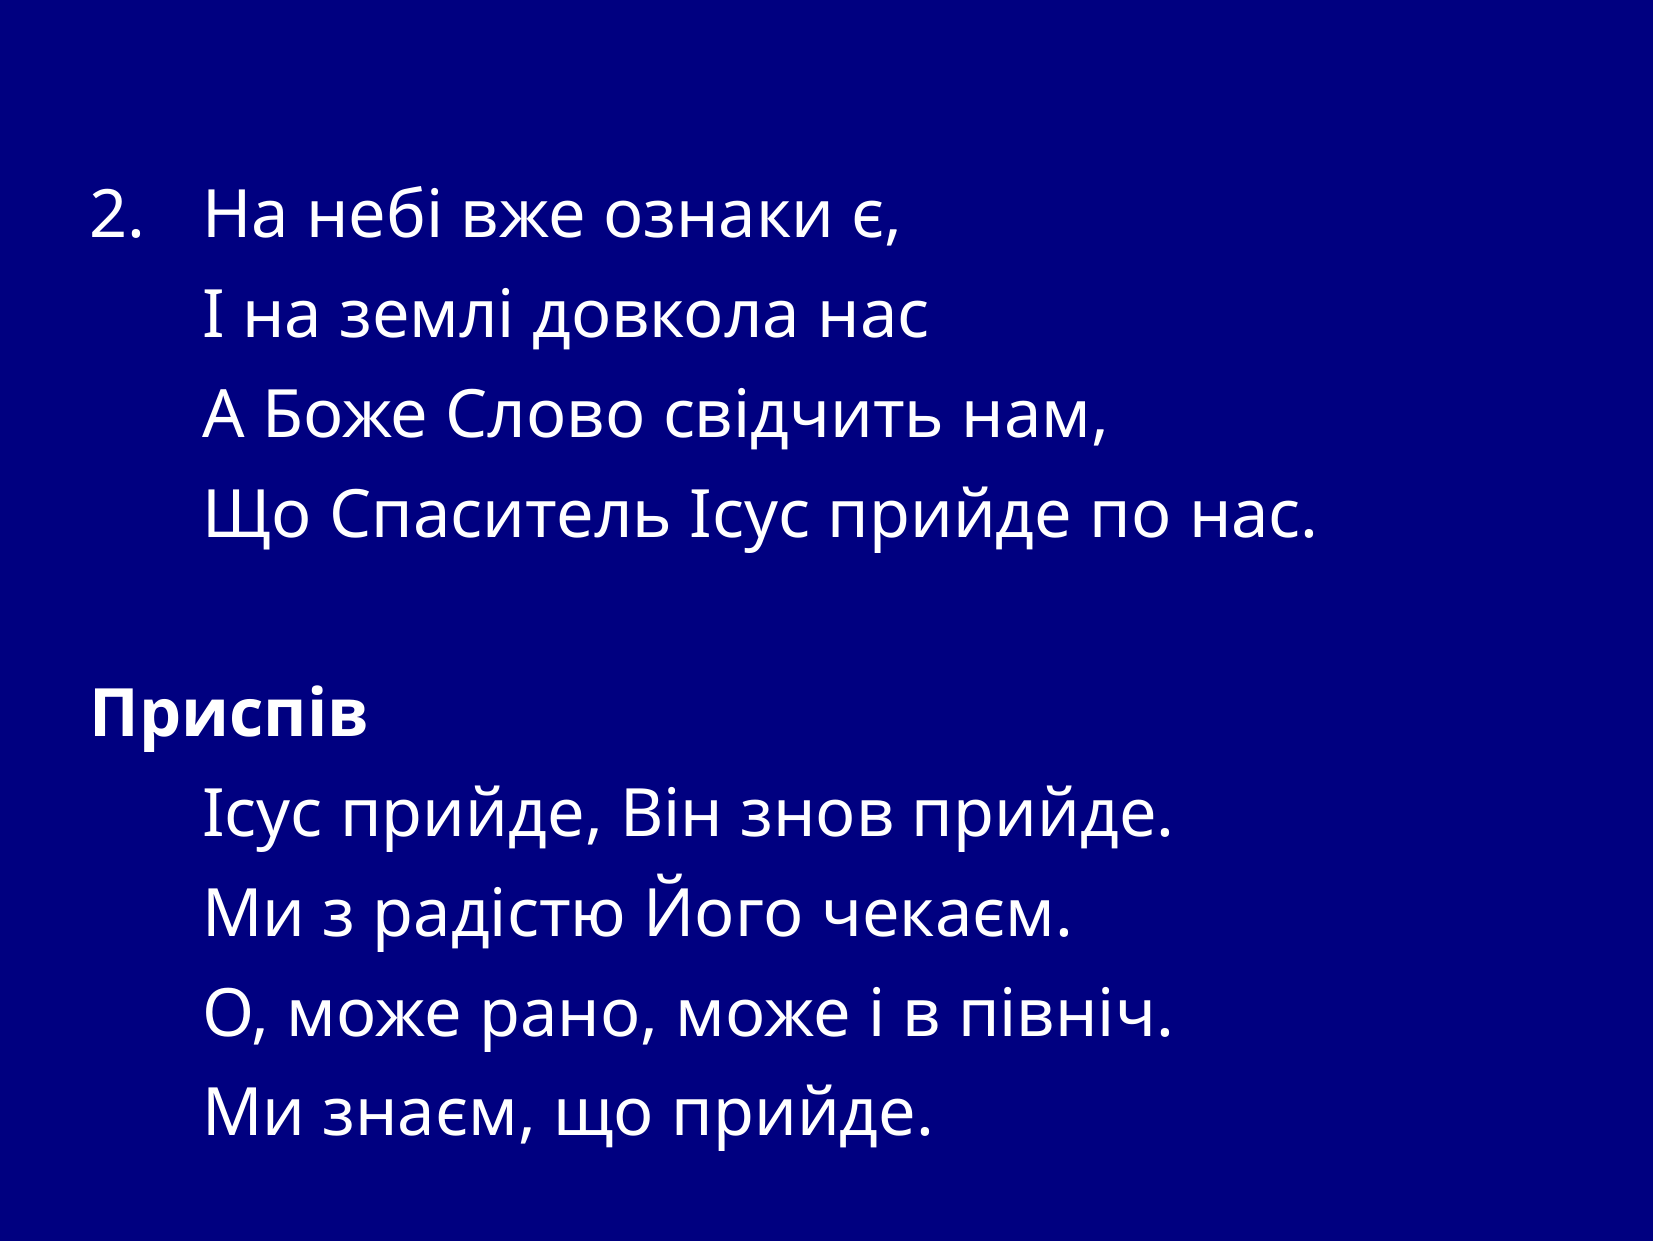

2.	На небі вже ознаки є,
	І на землі довкола нас
	А Боже Слово свідчить нам,
	Що Спаситель Ісус прийде по нас.
Приспів
	Ісус прийде, Він знов прийде.
	Ми з радістю Його чекаєм.
	О, може рано, може і в північ.
	Ми знаєм, що прийде.